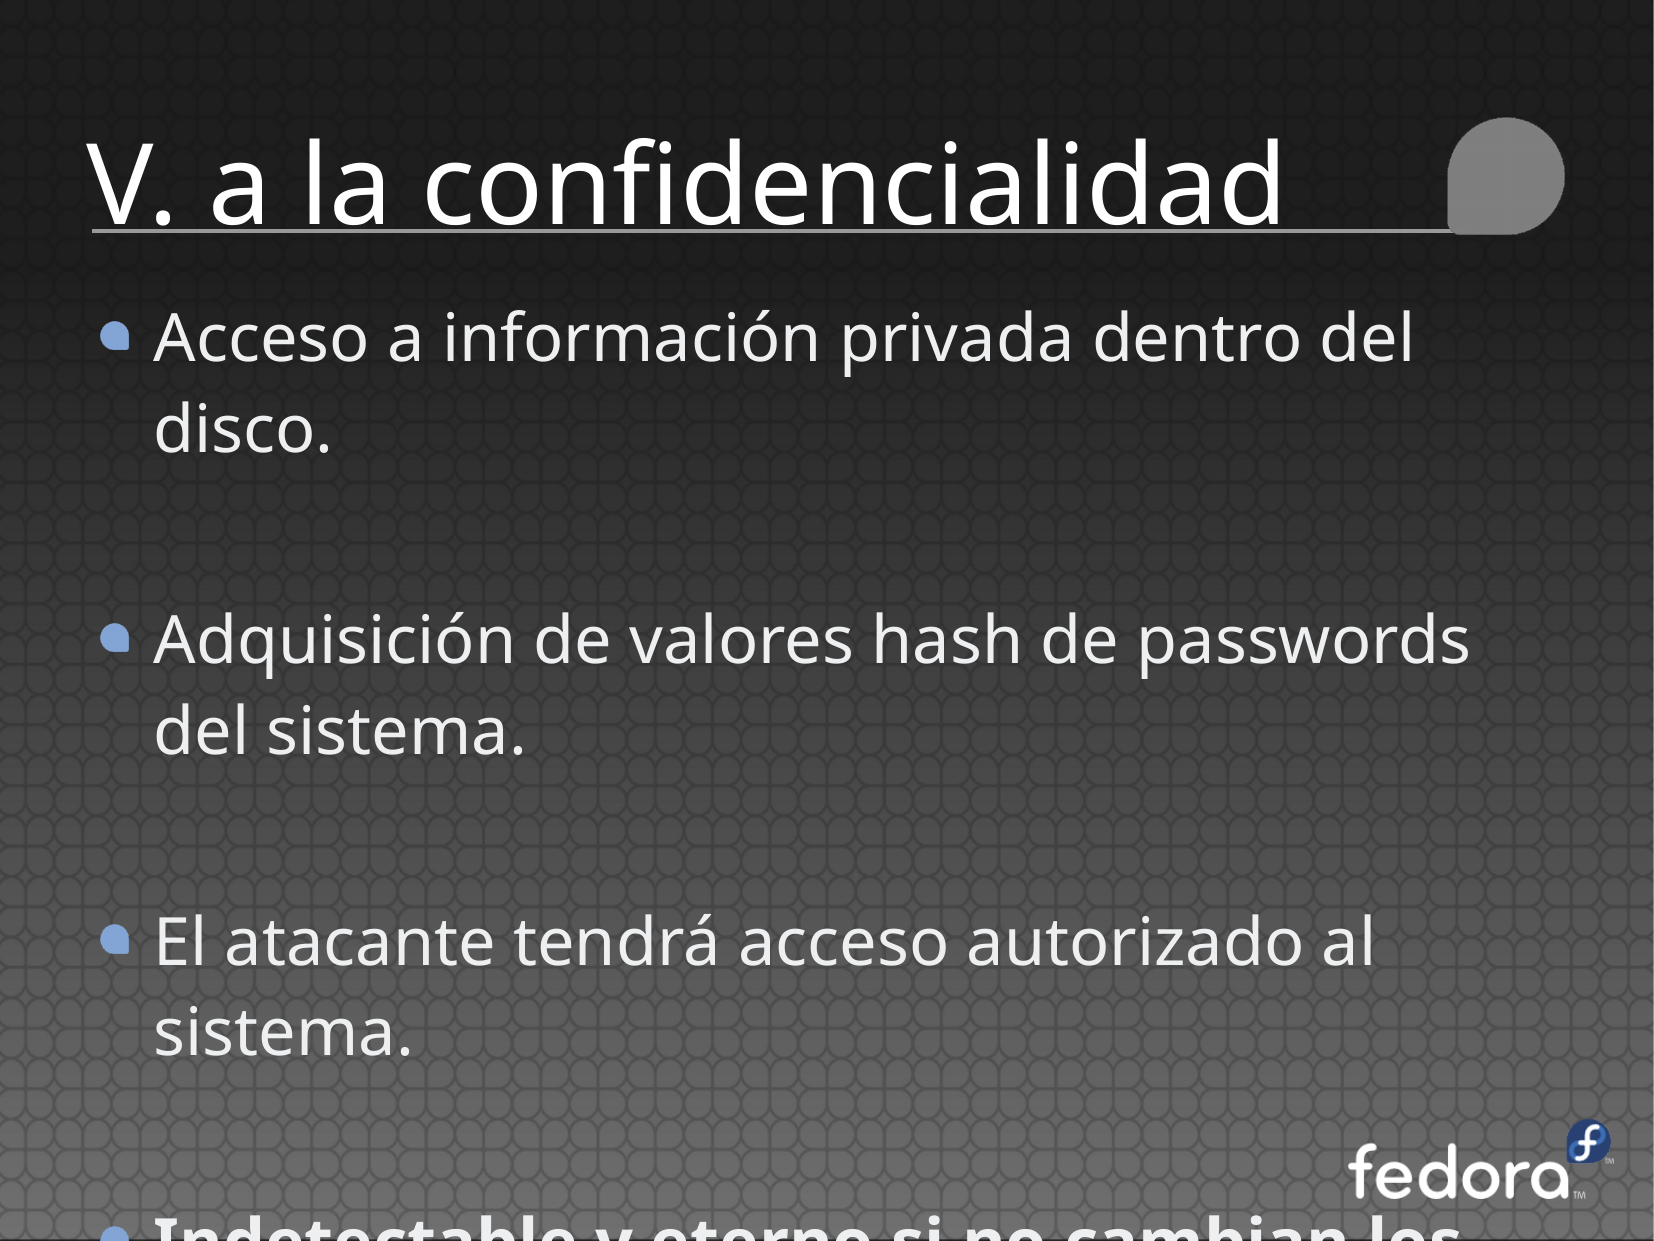

# V. a la confidencialidad
Acceso a información privada dentro del disco.
Adquisición de valores hash de passwords del sistema.
El atacante tendrá acceso autorizado al sistema.
Indetectable y eterno si no cambian los PWDs.